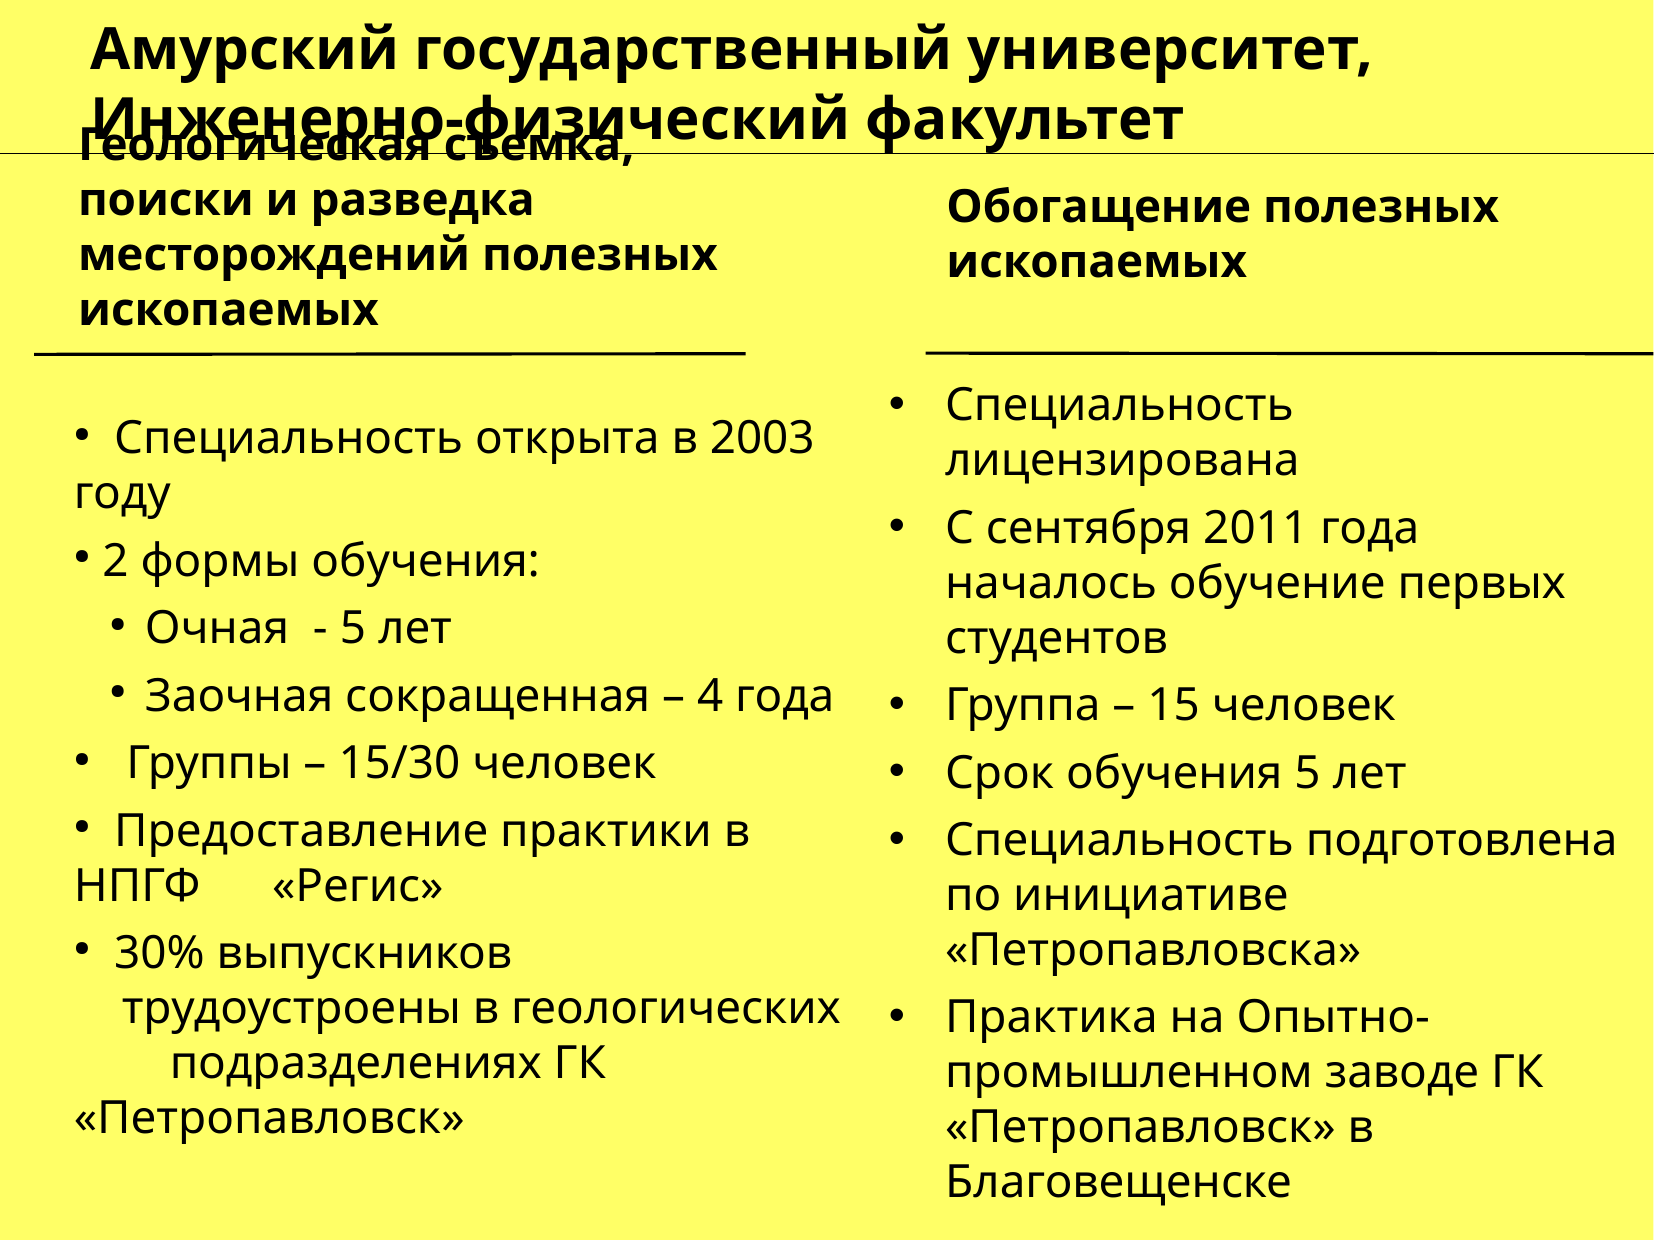

Амурский государственный университет, Инженерно-физический факультет
Геологическая съемка, поиски и разведка месторождений полезных ископаемых
Обогащение полезных ископаемых
Специальность лицензирована
С сентября 2011 года началось обучение первых студентов
Группа – 15 человек
Срок обучения 5 лет
Специальность подготовлена по инициативе «Петропавловска»
Практика на Опытно-промышленном заводе ГК «Петропавловск» в Благовещенске
 Специальность открыта в 2003 году
 2 формы обучения:
Очная - 5 лет
Заочная сокращенная – 4 года
 Группы – 15/30 человек
 Предоставление практики в НПГФ «Регис»
 30% выпускников трудоустроены в геологических подразделениях ГК «Петропавловск»